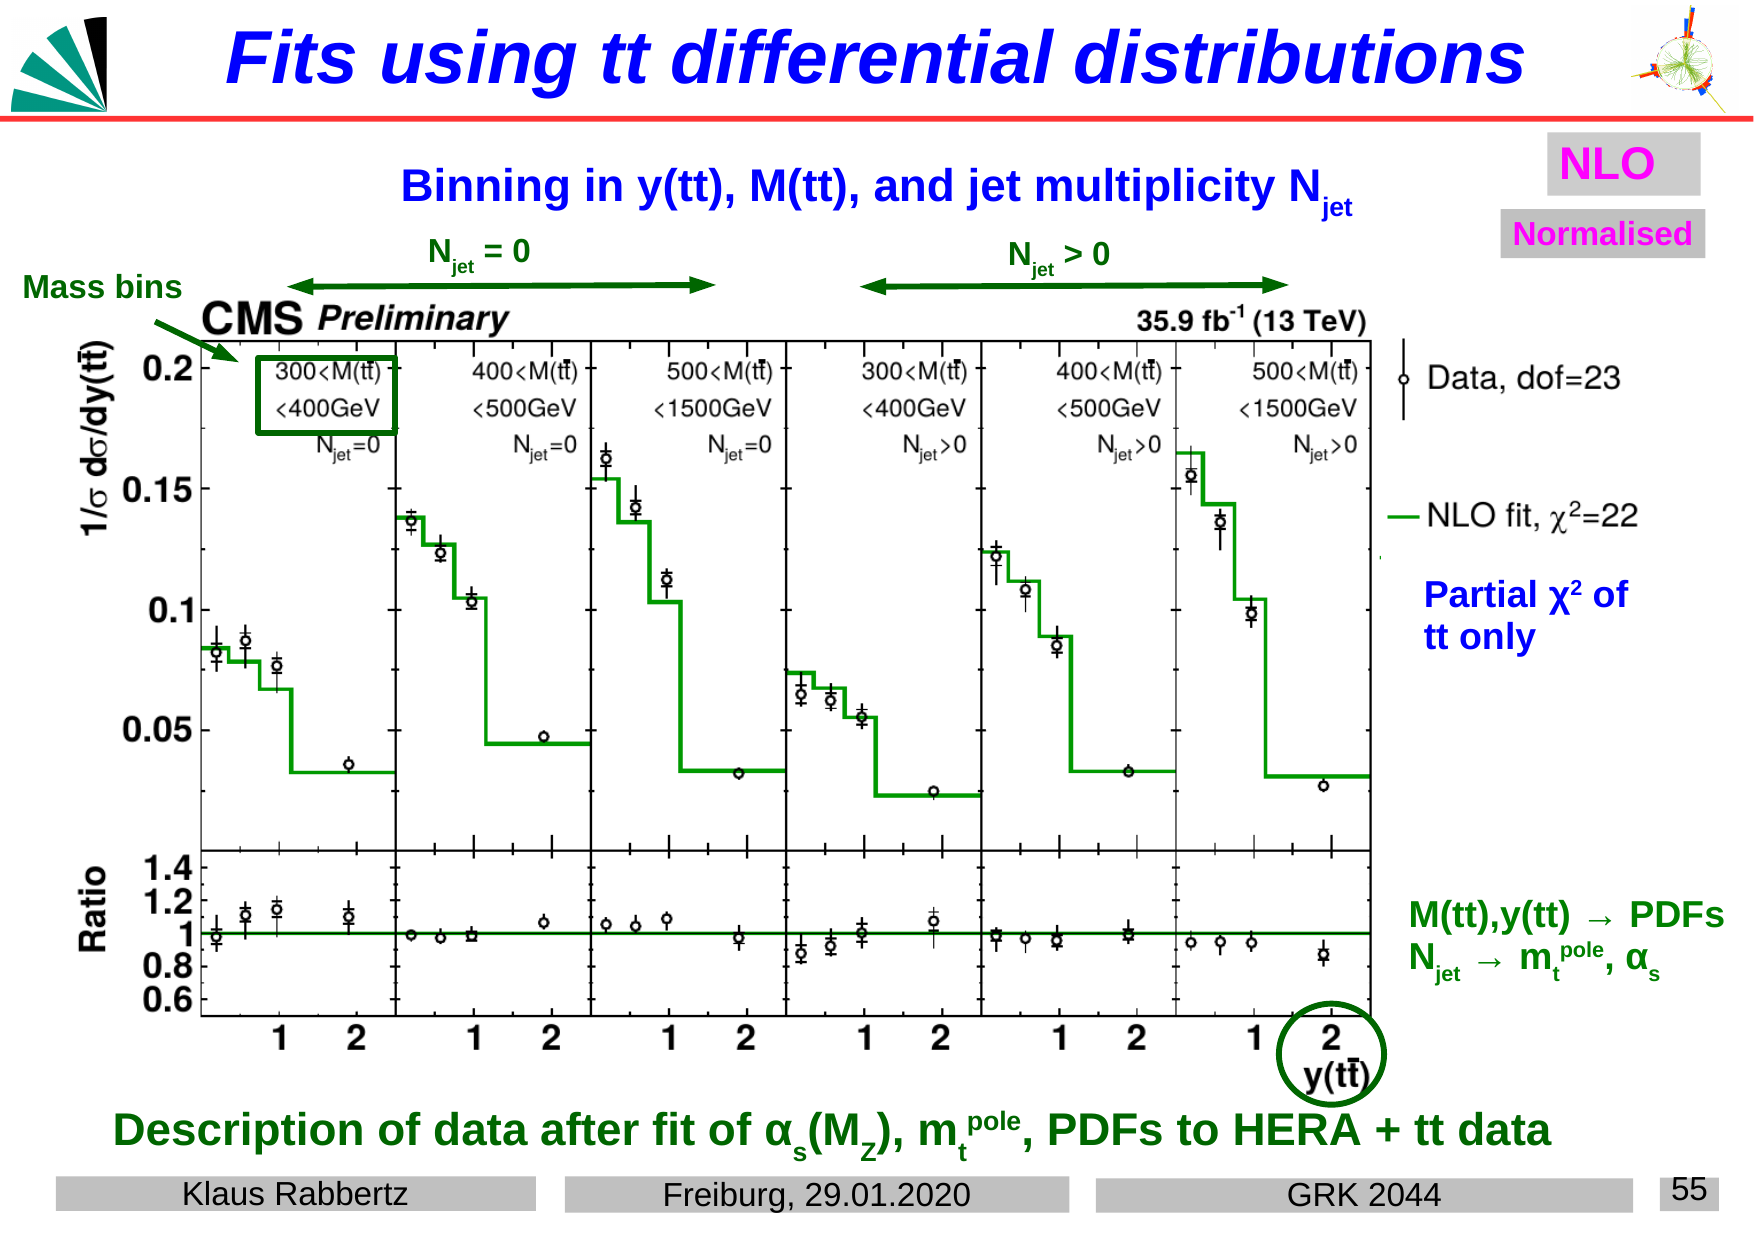

# Fits using tt differential distributions
NLO
Binning in y(tt), M(tt), and jet multiplicity Njet
Normalised
Njet = 0
Njet > 0
Mass bins
Partial χ2 of
tt only
M(tt),y(tt) → PDFs
Njet → mtpole, αs
Description of data after fit of αs(MZ), mtpole, PDFs to HERA + tt data